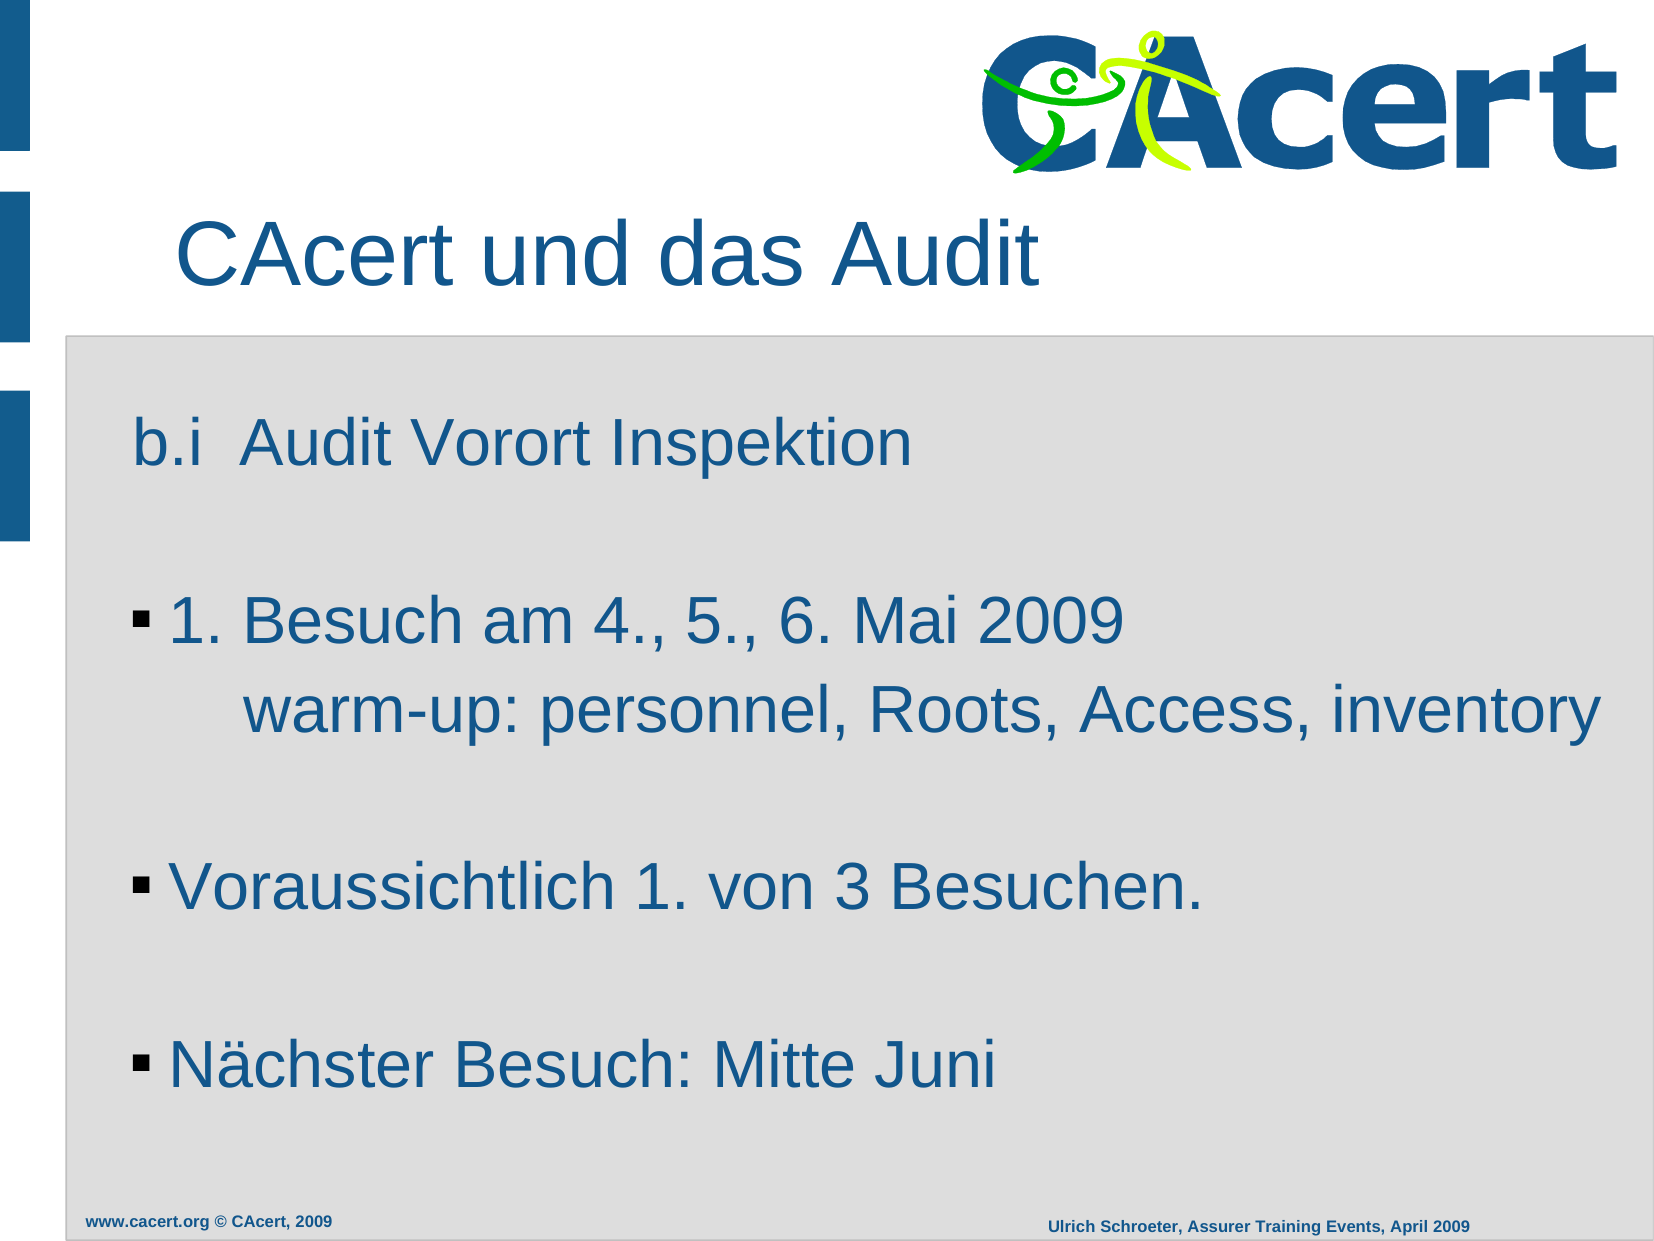

CAcert und das Audit
b.i Audit Vorort Inspektion
 1. Besuch am 4., 5., 6. Mai 2009
 warm-up: personnel, Roots, Access, inventory
 Voraussichtlich 1. von 3 Besuchen.
 Nächster Besuch: Mitte Juni